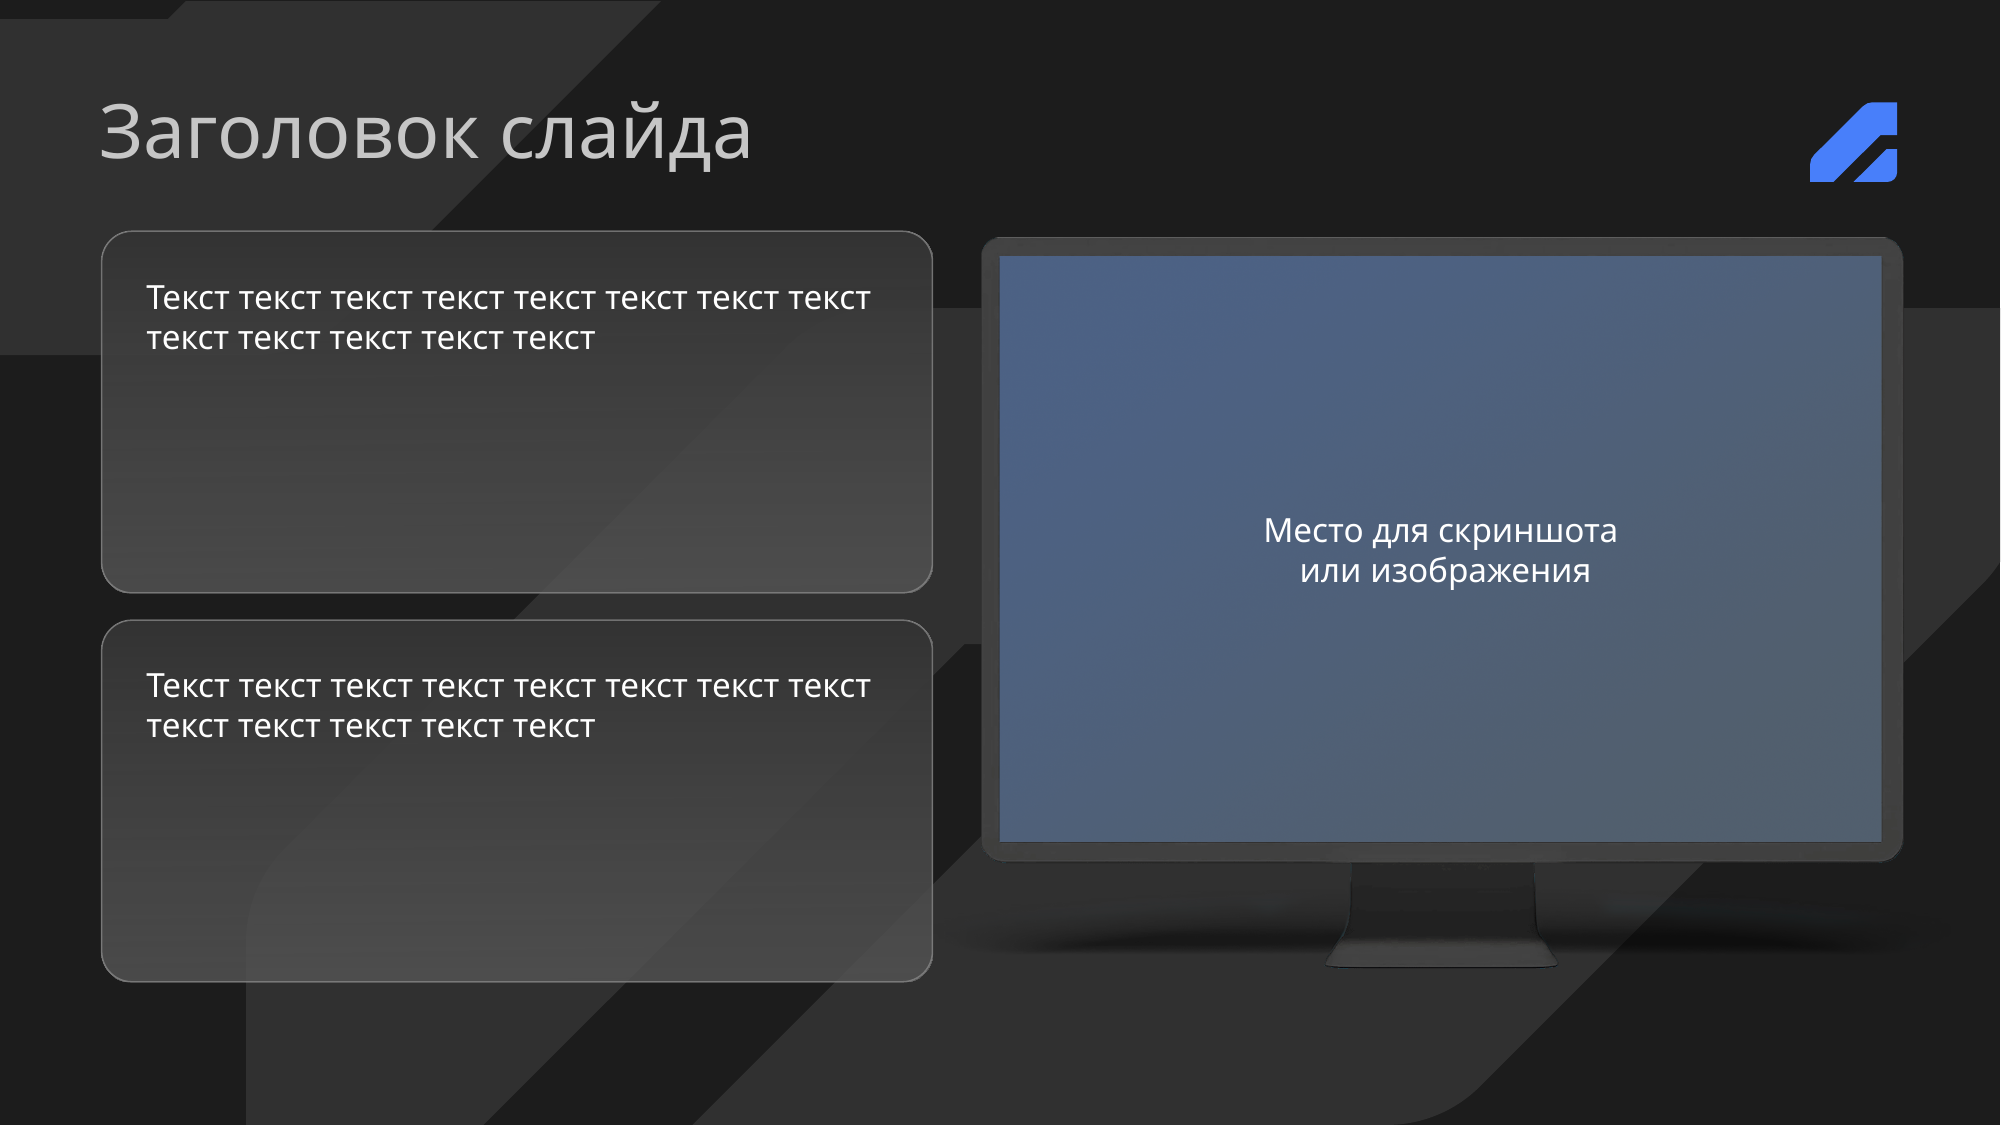

# Заголовок слайда
Текст текст текст текст текст текст текст текст текст текст текст текст текст
Место для скриншота
или изображения
Текст текст текст текст текст текст текст текст текст текст текст текст текст